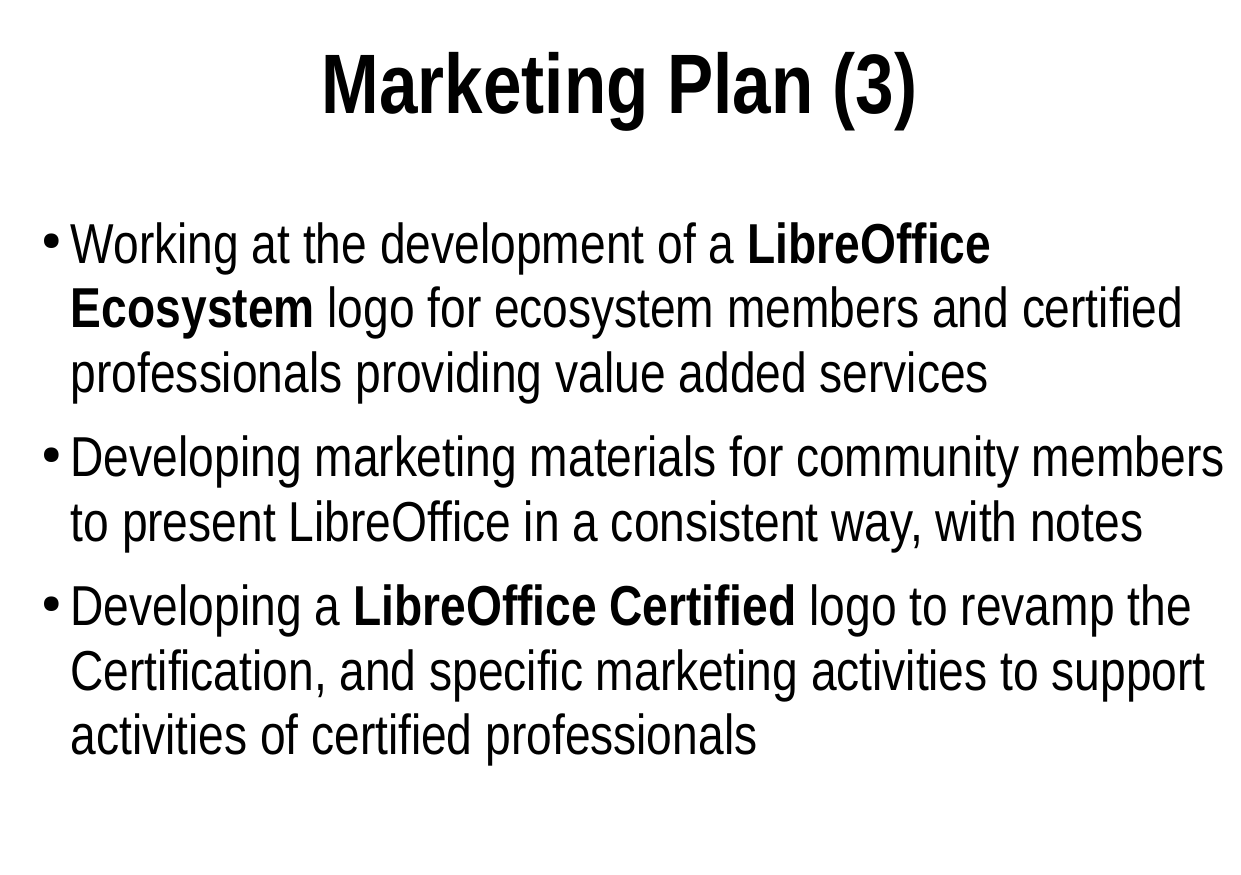

# Marketing Plan (3)
Working at the development of a LibreOffice Ecosystem logo for ecosystem members and certified professionals providing value added services
Developing marketing materials for community members to present LibreOffice in a consistent way, with notes
Developing a LibreOffice Certified logo to revamp the Certification, and specific marketing activities to support activities of certified professionals